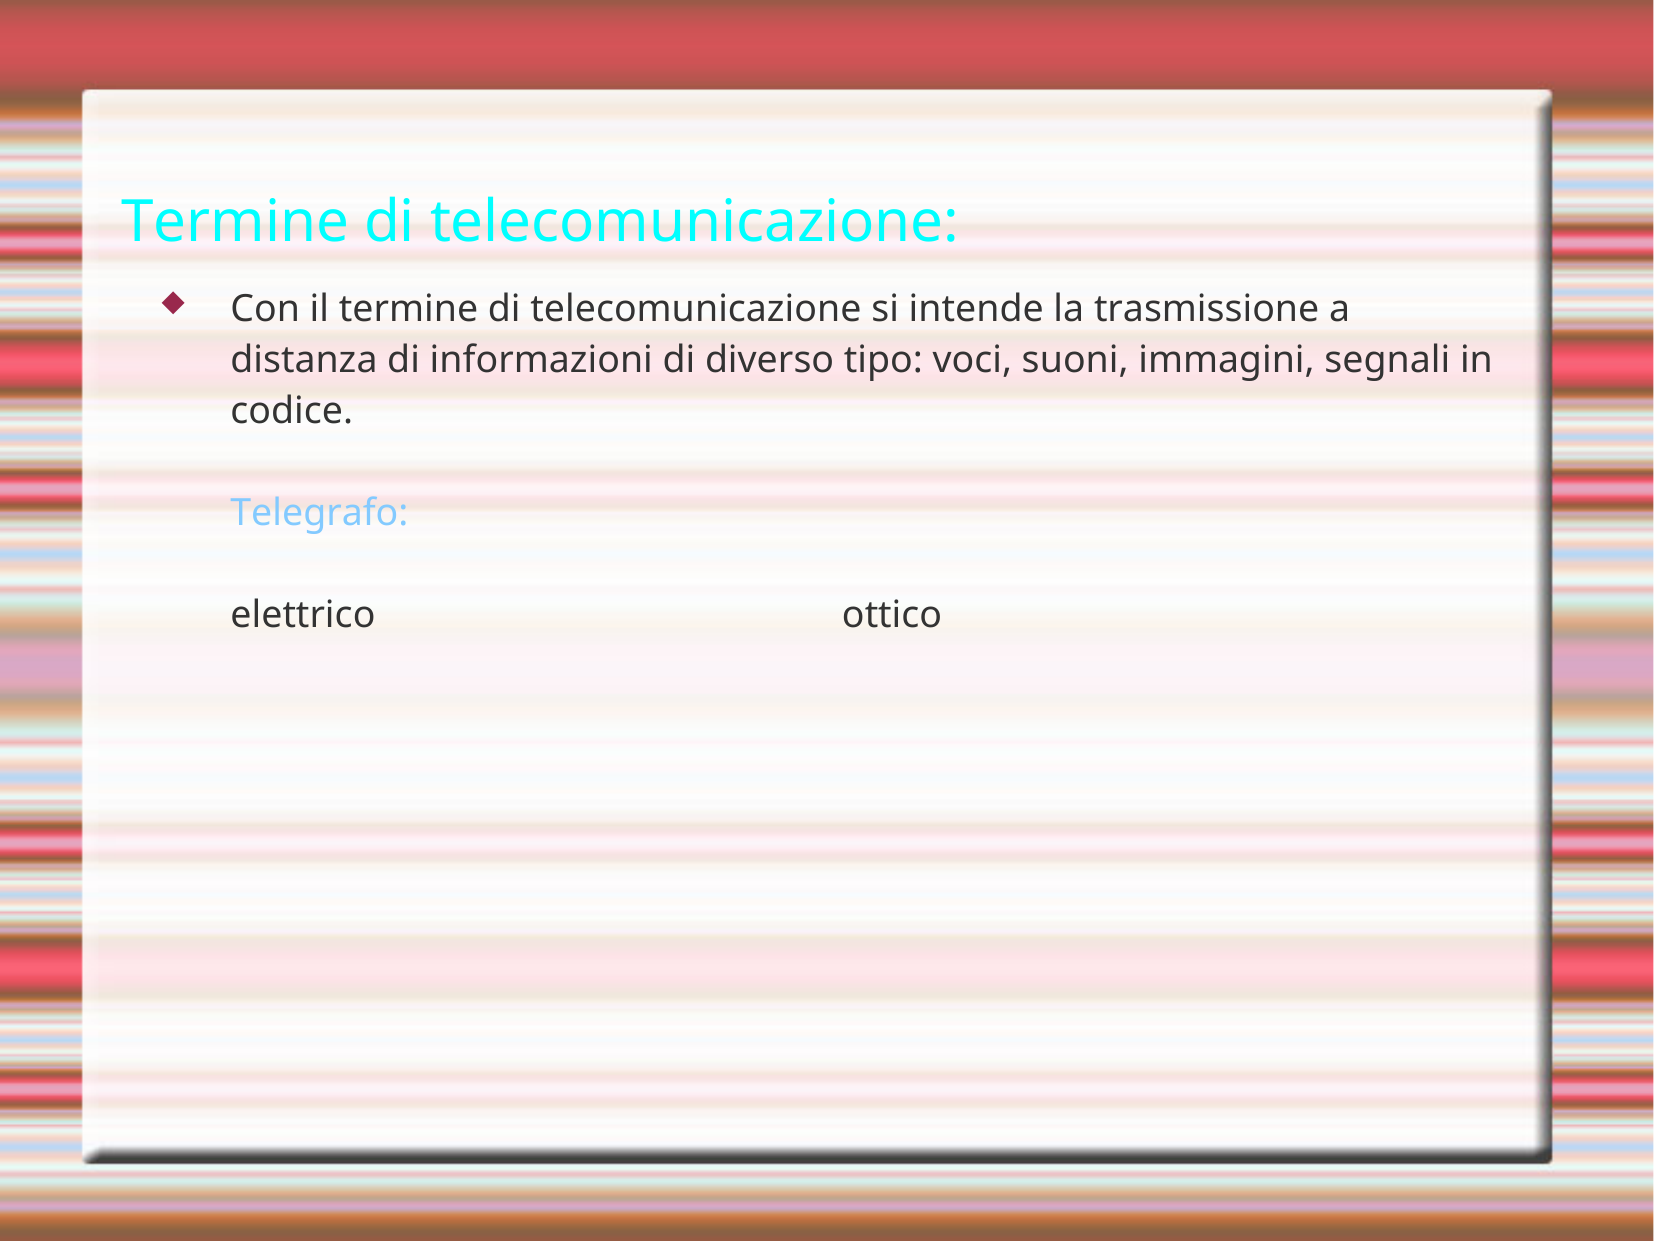

# Termine di telecomunicazione:
Con il termine di telecomunicazione si intende la trasmissione a distanza di informazioni di diverso tipo: voci, suoni, immagini, segnali in codice.
Telegrafo:
elettrico ottico